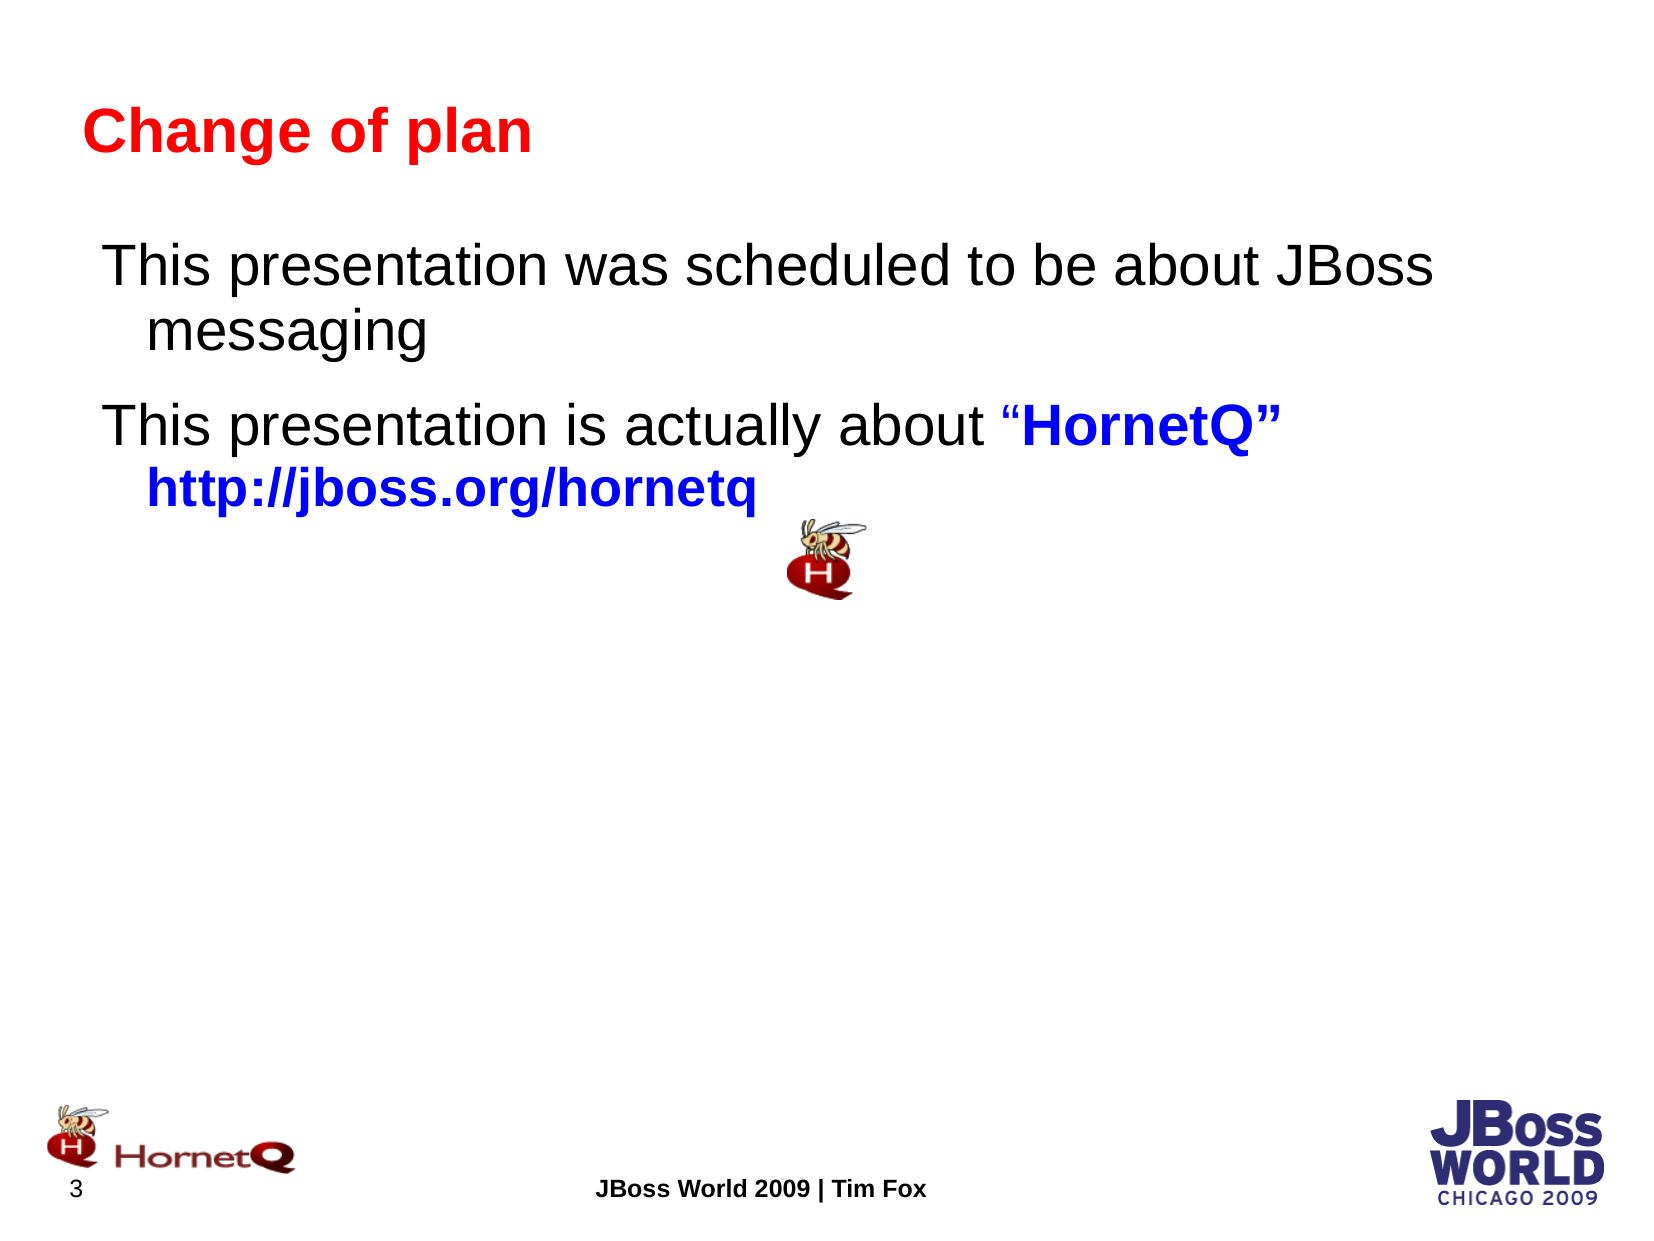

# Change of plan
This presentation was scheduled to be about JBoss messaging
This presentation is actually about “HornetQ”
http://jboss.org/hornetq